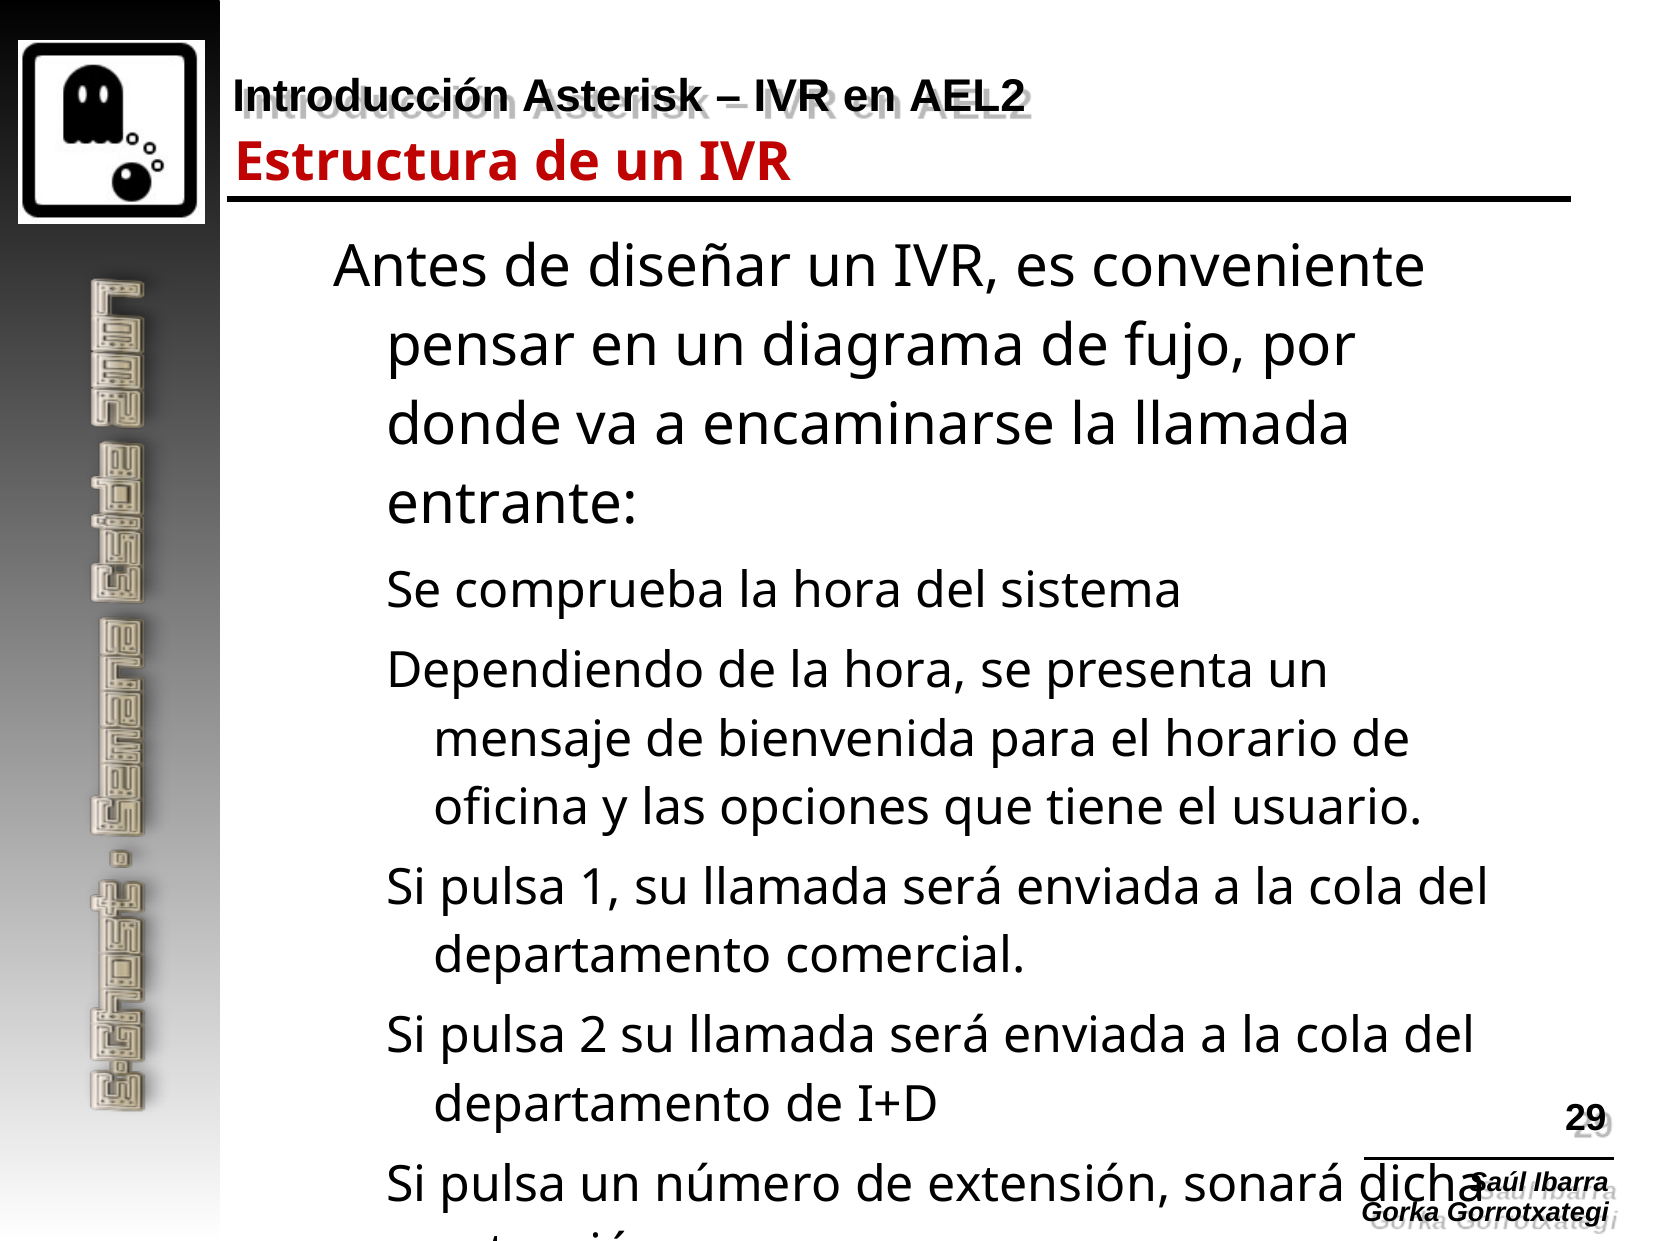

# Estructura de un IVR
Antes de diseñar un IVR, es conveniente pensar en un diagrama de fujo, por donde va a encaminarse la llamada entrante:
Se comprueba la hora del sistema
Dependiendo de la hora, se presenta un mensaje de bienvenida para el horario de oficina y las opciones que tiene el usuario.
Si pulsa 1, su llamada será enviada a la cola del departamento comercial.
Si pulsa 2 su llamada será enviada a la cola del departamento de I+D
Si pulsa un número de extensión, sonará dicha extensión